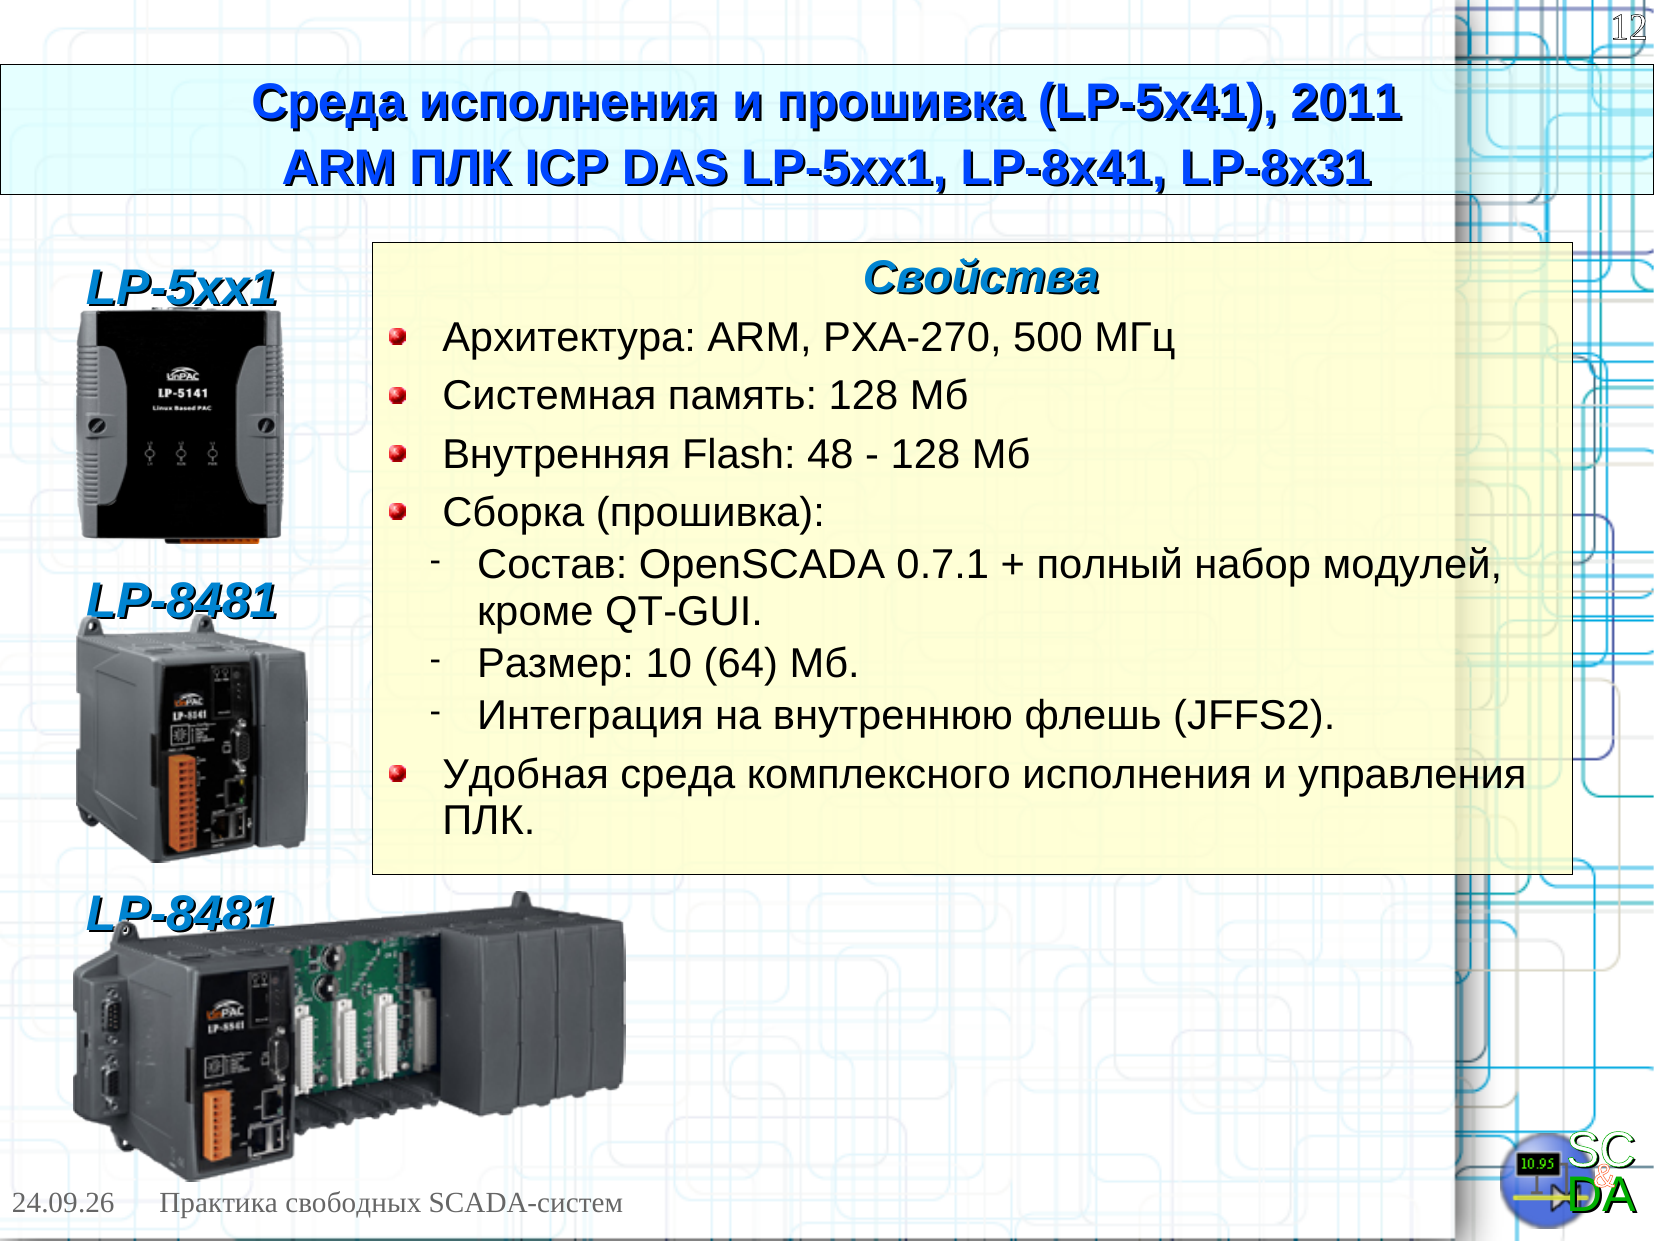

12
# Среда исполнения и прошивка (LP-5x41), 2011 ARM ПЛК ICP DAS LP-5xx1, LP-8x41, LP-8x31
Свойства
Архитектура: ARM, PXA-270, 500 МГц
Системная память: 128 Мб
Внутренняя Flash: 48 - 128 Мб
Сборка (прошивка):
Состав: OpenSCADA 0.7.1 + полный набор модулей, кроме QT-GUI.
Размер: 10 (64) Мб.
Интеграция на внутреннюю флешь (JFFS2).
Удобная среда комплексного исполнения и управления ПЛК.
LP-5xx1
LP-8481
LP-8481
Практика свободных SCADA-систем